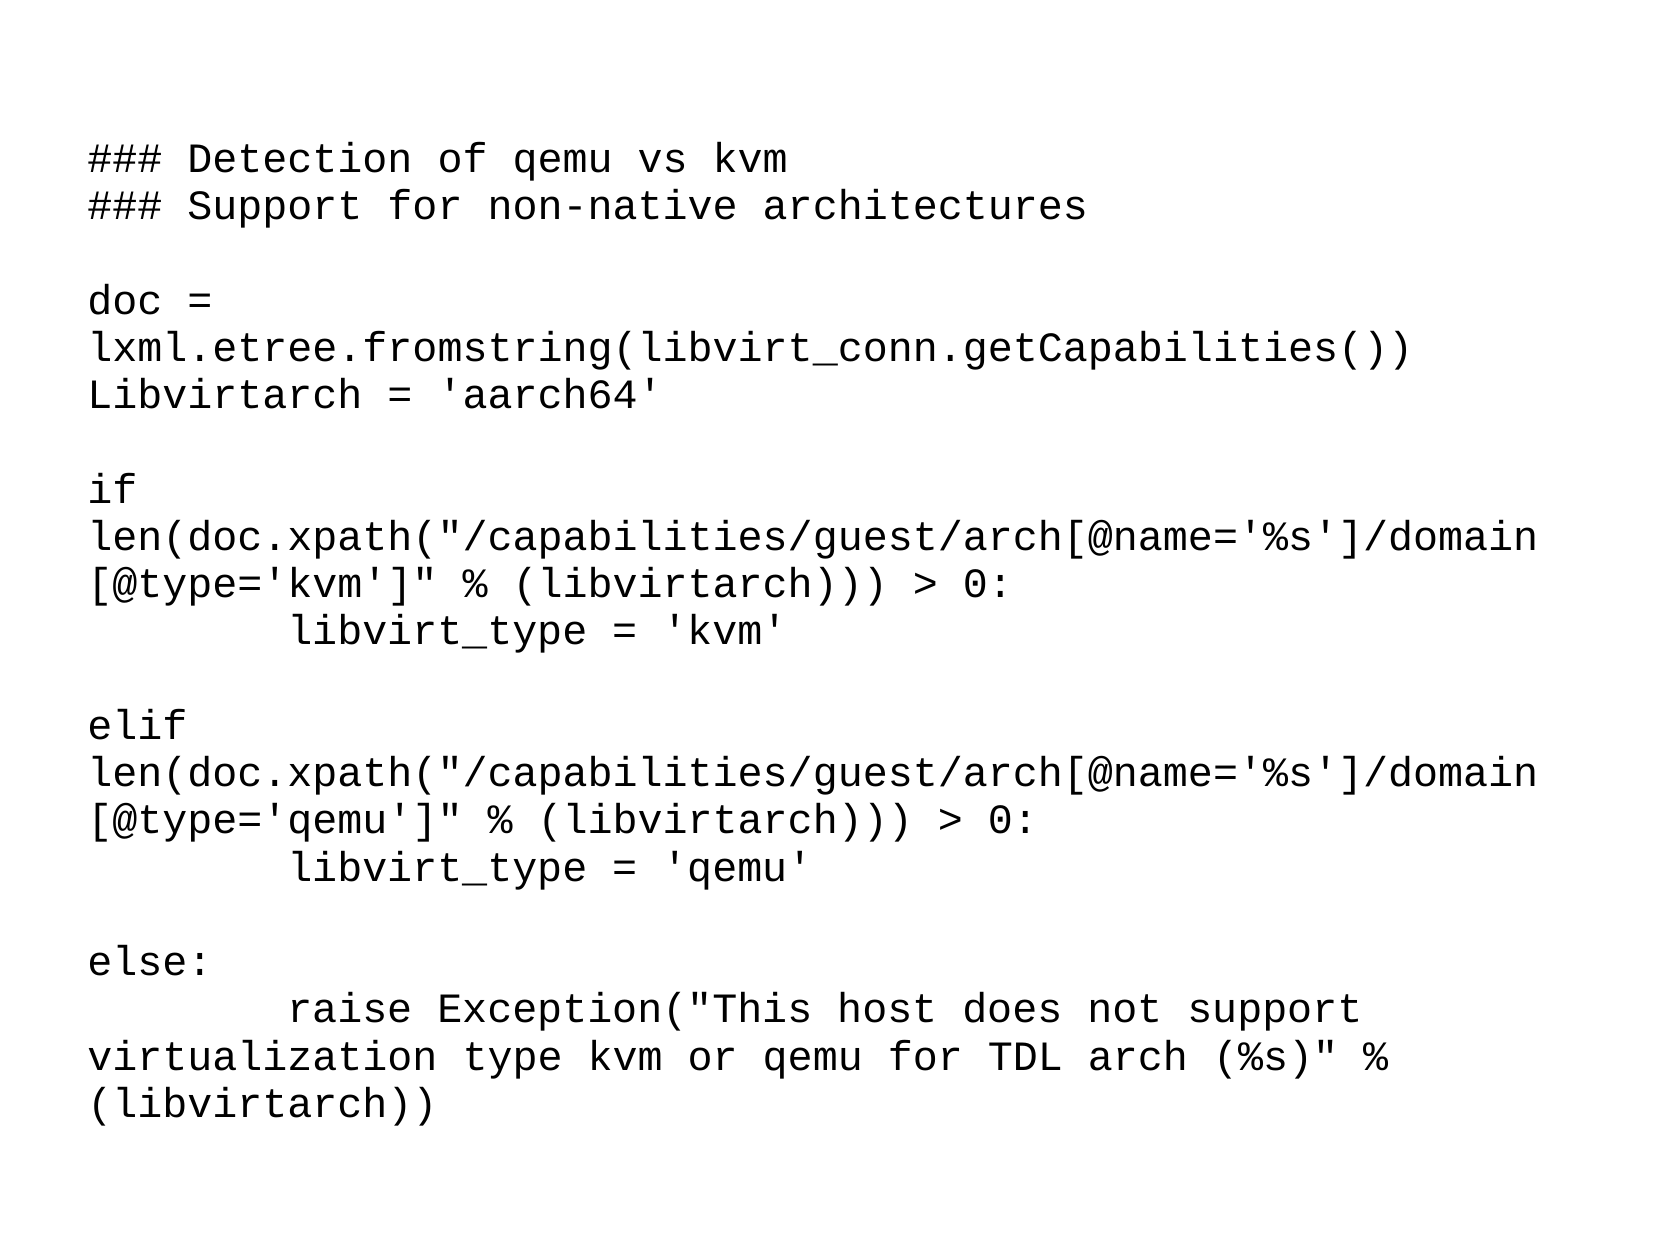

### Detection of qemu vs kvm
### Support for non-native architectures
doc = lxml.etree.fromstring(libvirt_conn.getCapabilities())
Libvirtarch = 'aarch64'
if len(doc.xpath("/capabilities/guest/arch[@name='%s']/domain[@type='kvm']" % (libvirtarch))) > 0:
 libvirt_type = 'kvm'
elif len(doc.xpath("/capabilities/guest/arch[@name='%s']/domain[@type='qemu']" % (libvirtarch))) > 0:
 libvirt_type = 'qemu'
else:
 raise Exception("This host does not support virtualization type kvm or qemu for TDL arch (%s)" % (libvirtarch))
# Asdf
Asdf
Asdf
Asdf
Asdf
Asdf
Asfd